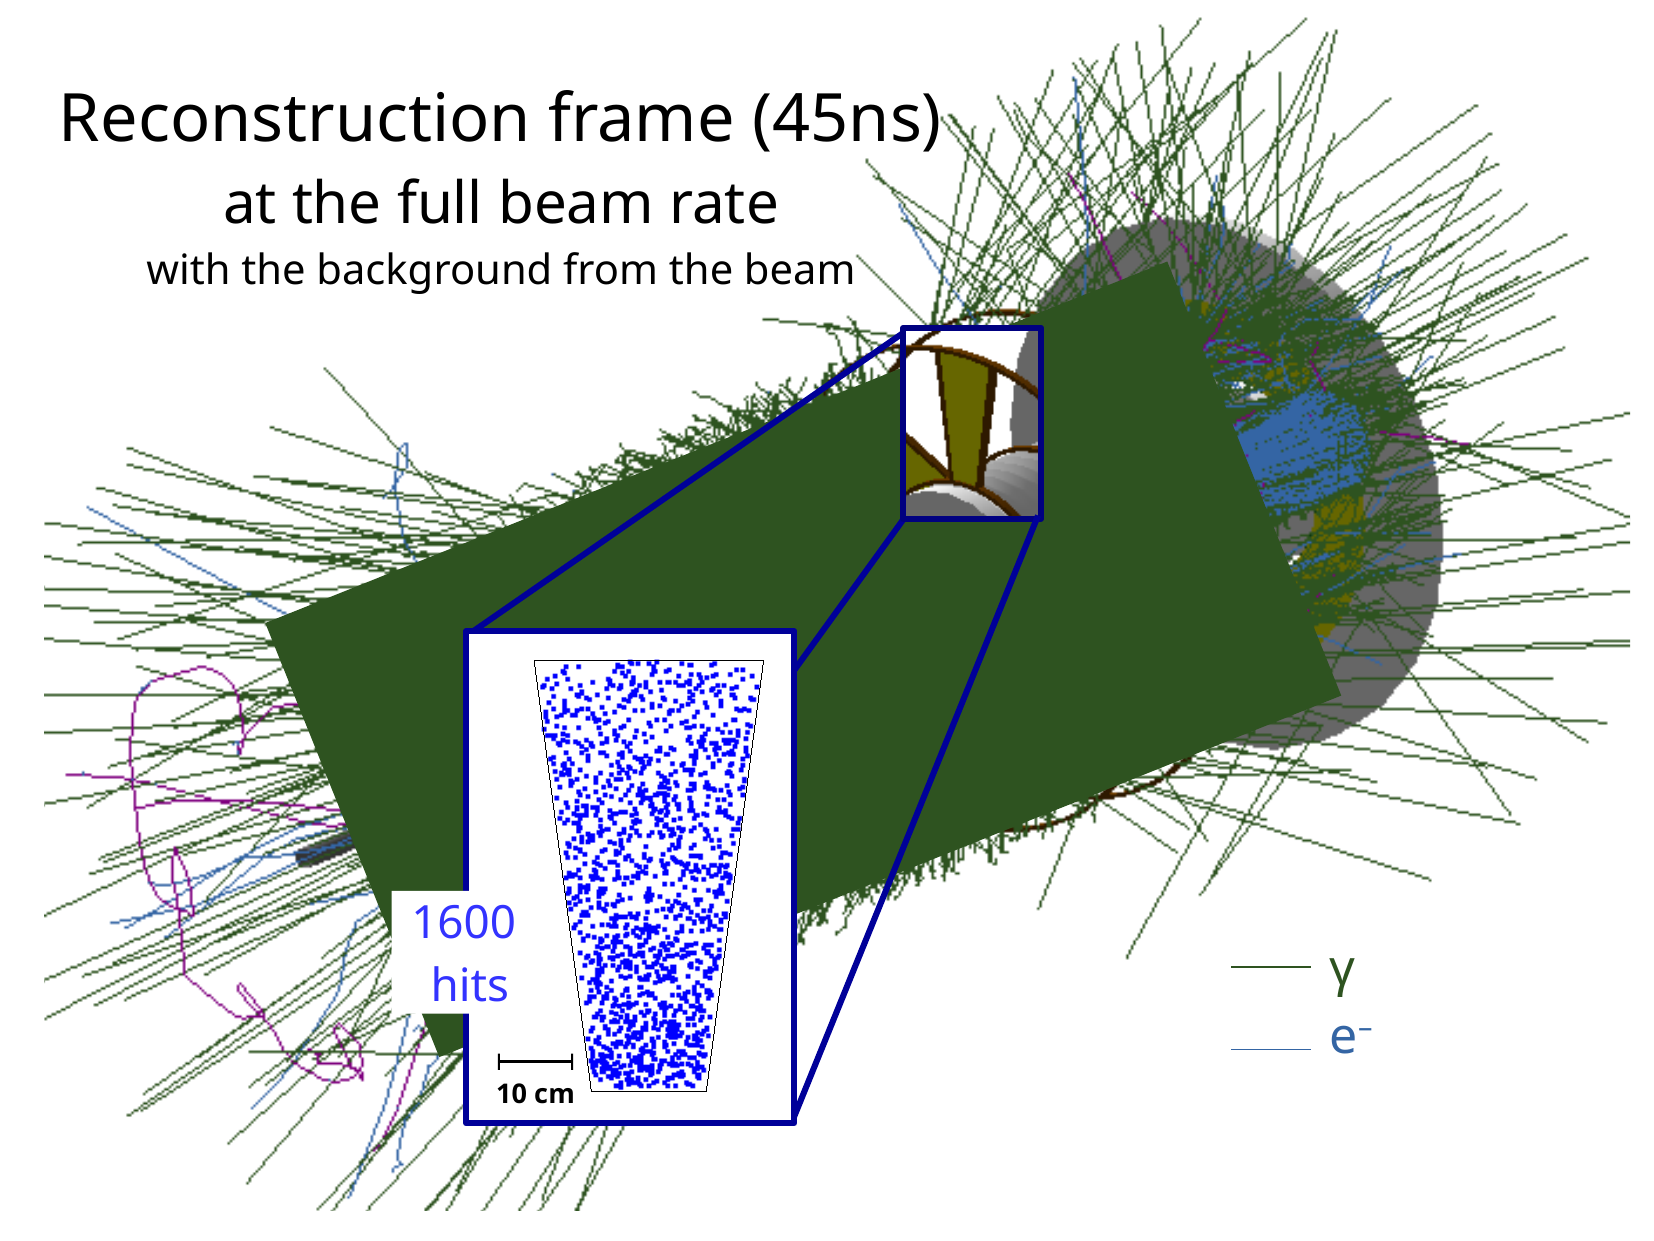

Reconstruction frame (45ns)
at the full beam rate
with the background from the beam
1600
hits
γ
e–
10 cm
19